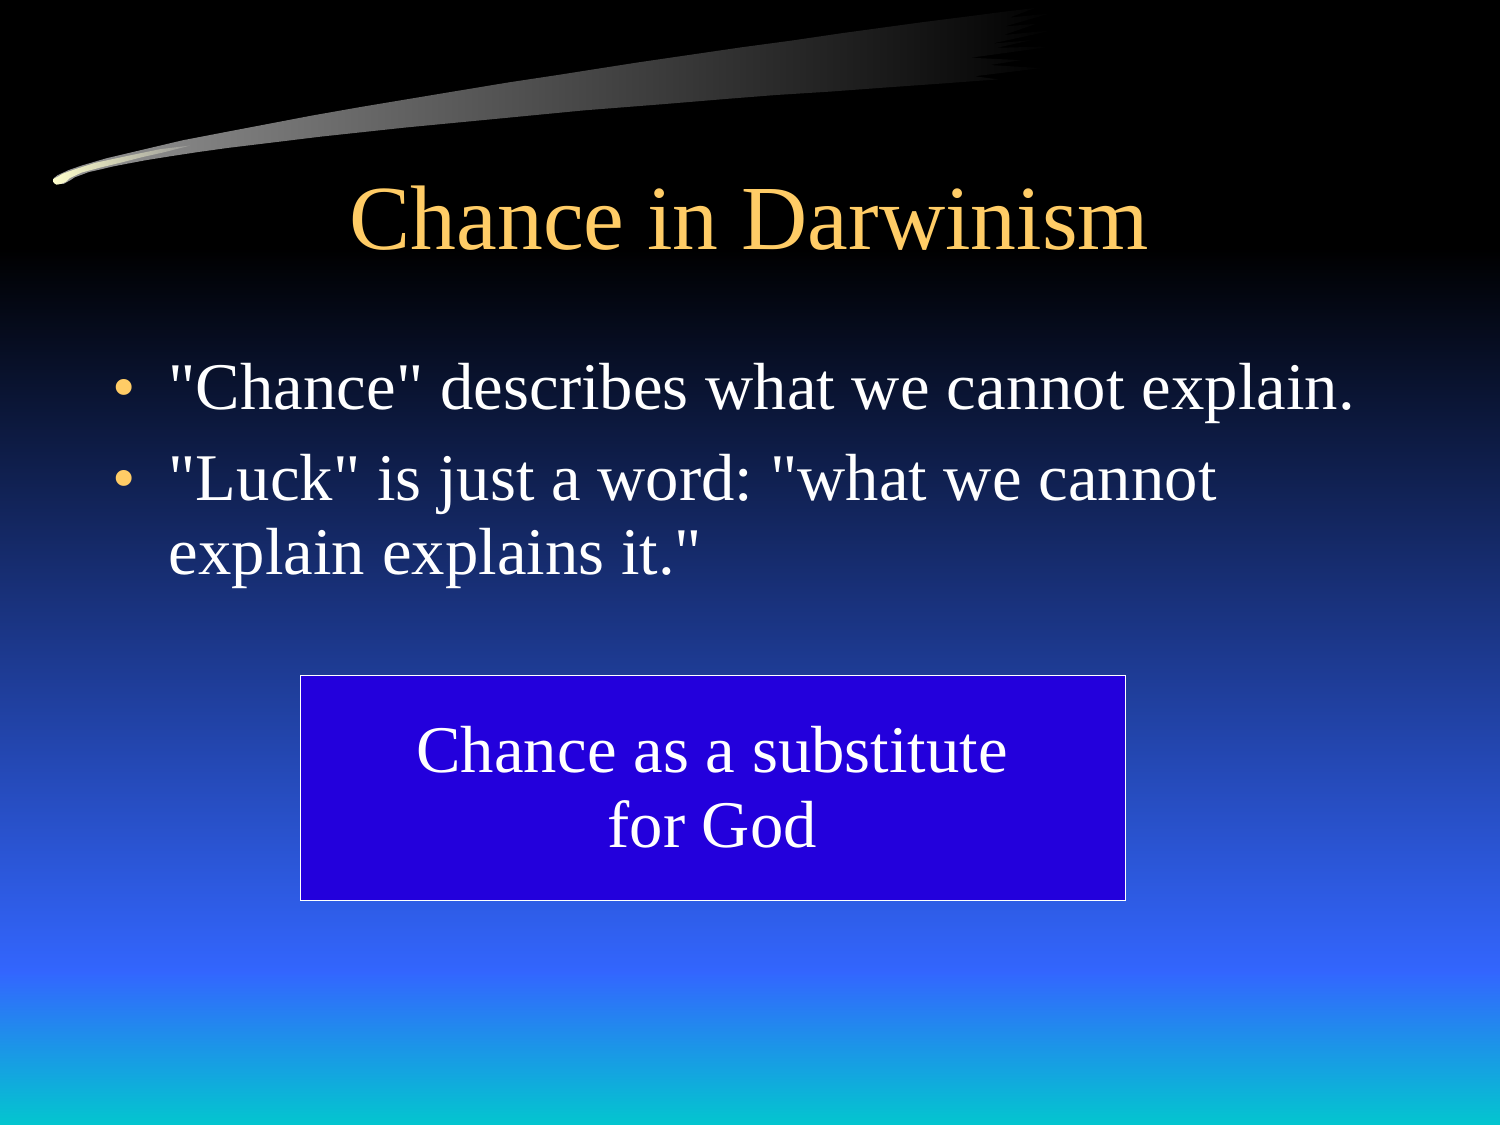

# Chance in Darwinism
"Chance" describes what we cannot explain.
"Luck" is just a word: "what we cannot explain explains it."
Chance as a substitute
for God